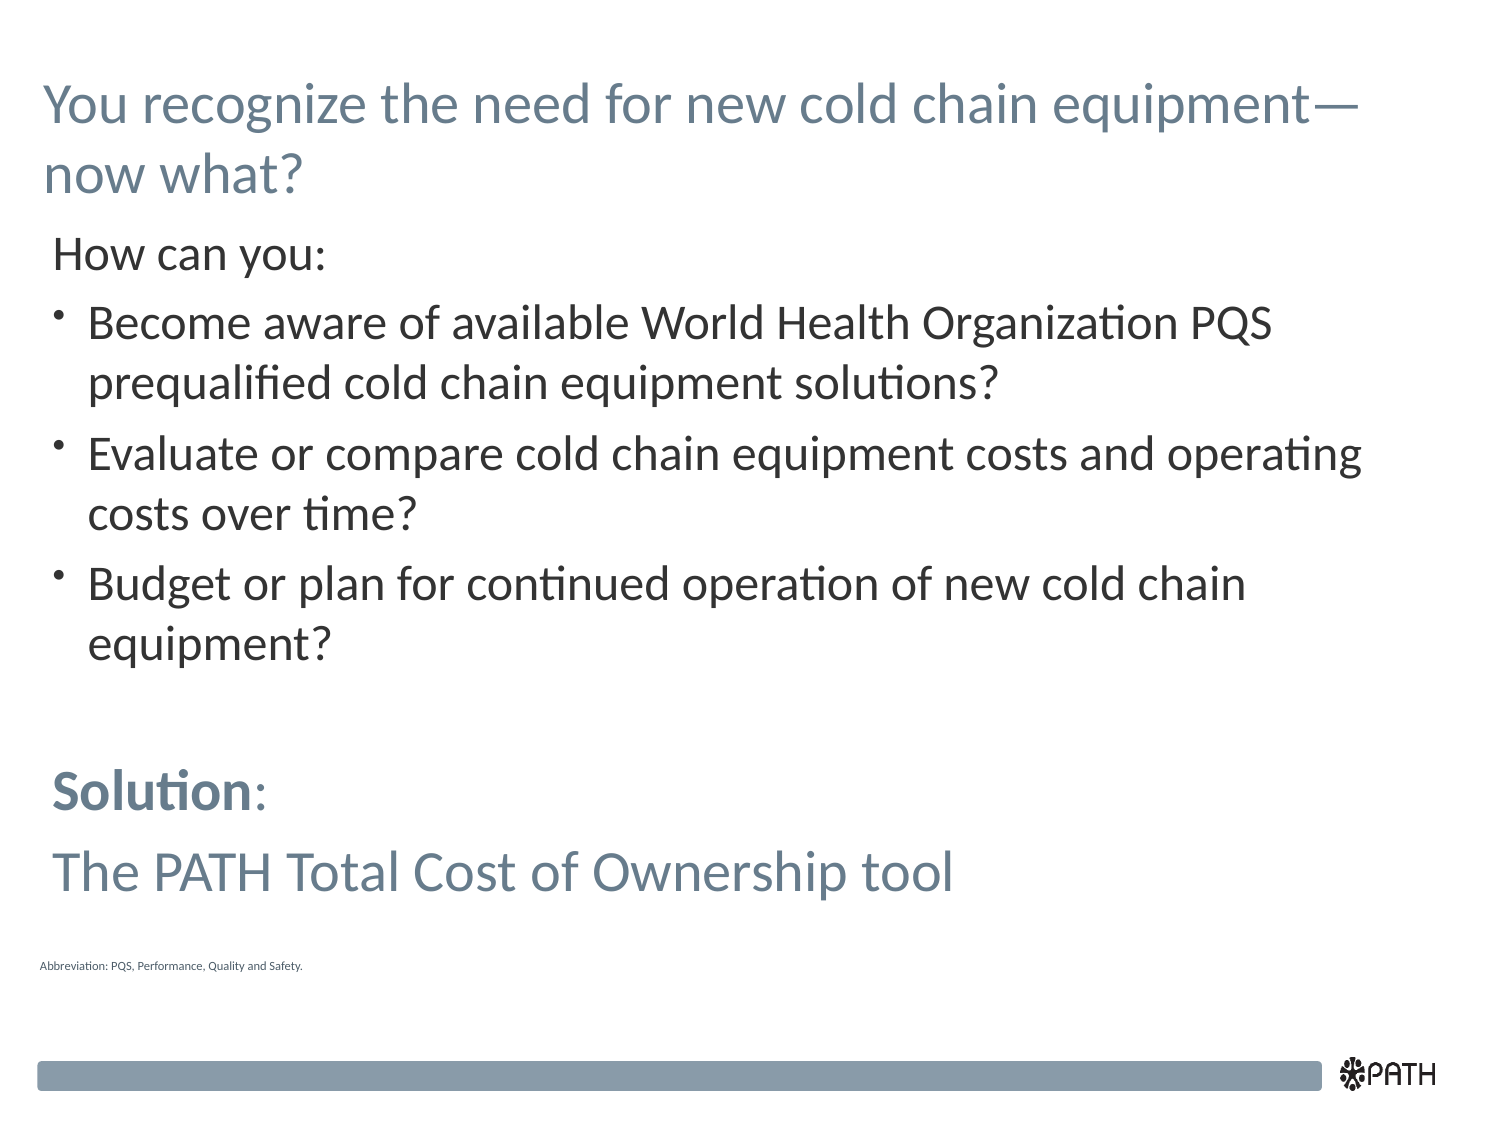

# You recognize the need for new cold chain equipment—now what?
How can you:
Become aware of available World Health Organization PQS prequalified cold chain equipment solutions?
Evaluate or compare cold chain equipment costs and operating costs over time?
Budget or plan for continued operation of new cold chain equipment?
Solution:
The PATH Total Cost of Ownership tool
Abbreviation: PQS, Performance, Quality and Safety.